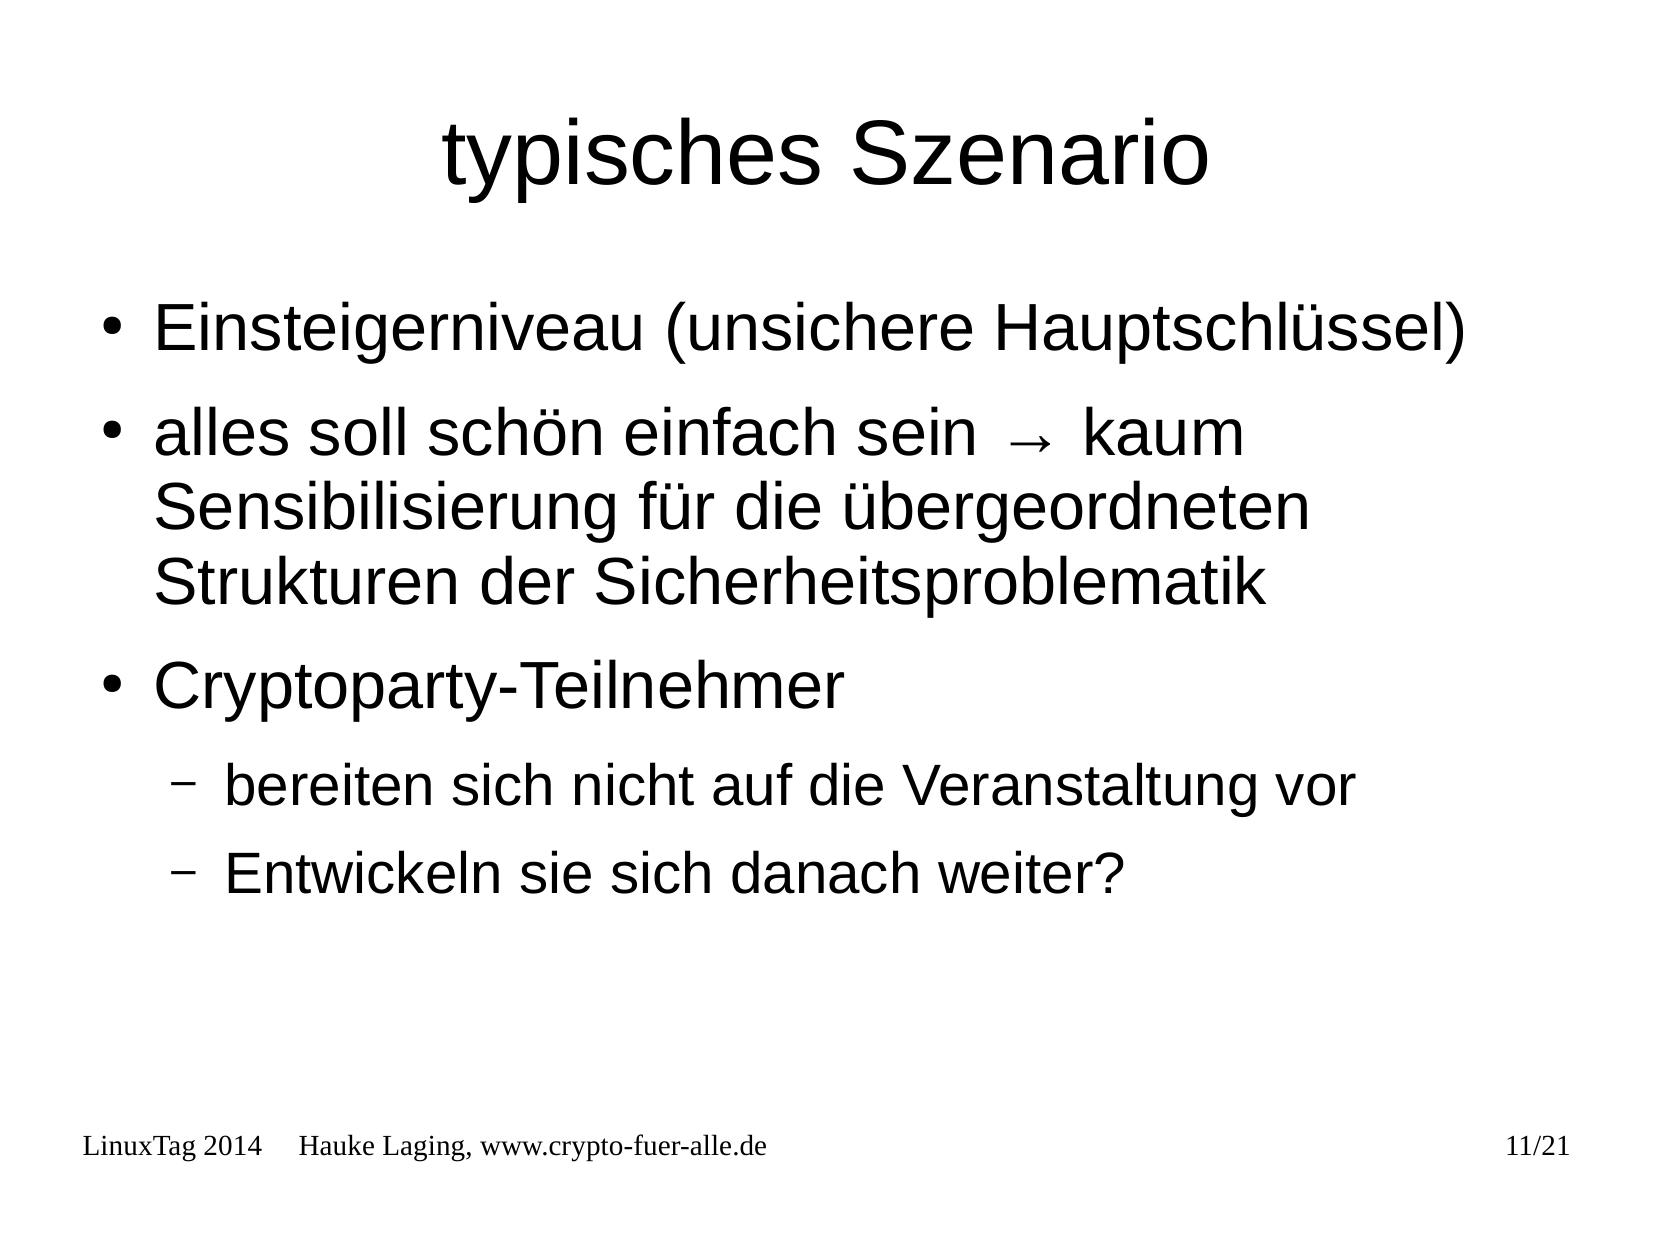

# typisches Szenario
Einsteigerniveau (unsichere Hauptschlüssel)
alles soll schön einfach sein → kaum Sensibilisierung für die übergeordneten Strukturen der Sicherheitsproblematik
Cryptoparty-Teilnehmer
bereiten sich nicht auf die Veranstaltung vor
Entwickeln sie sich danach weiter?
11